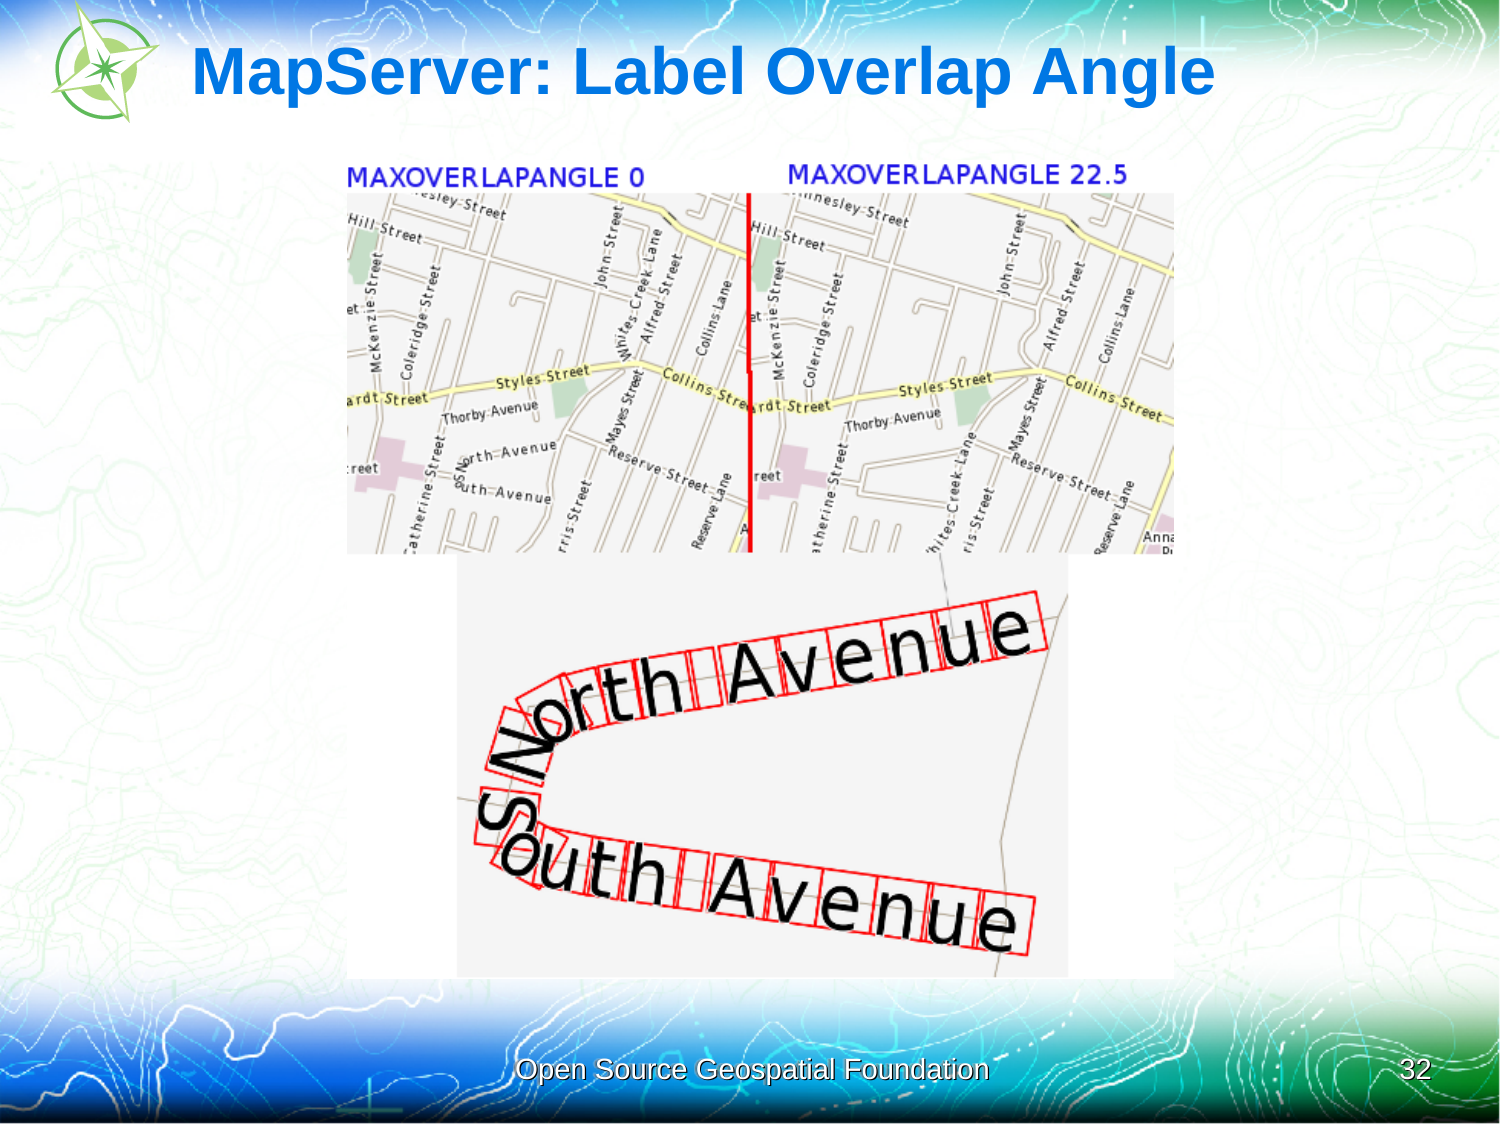

# MapServer: Label Overlap Angle
Open Source Geospatial Foundation
32